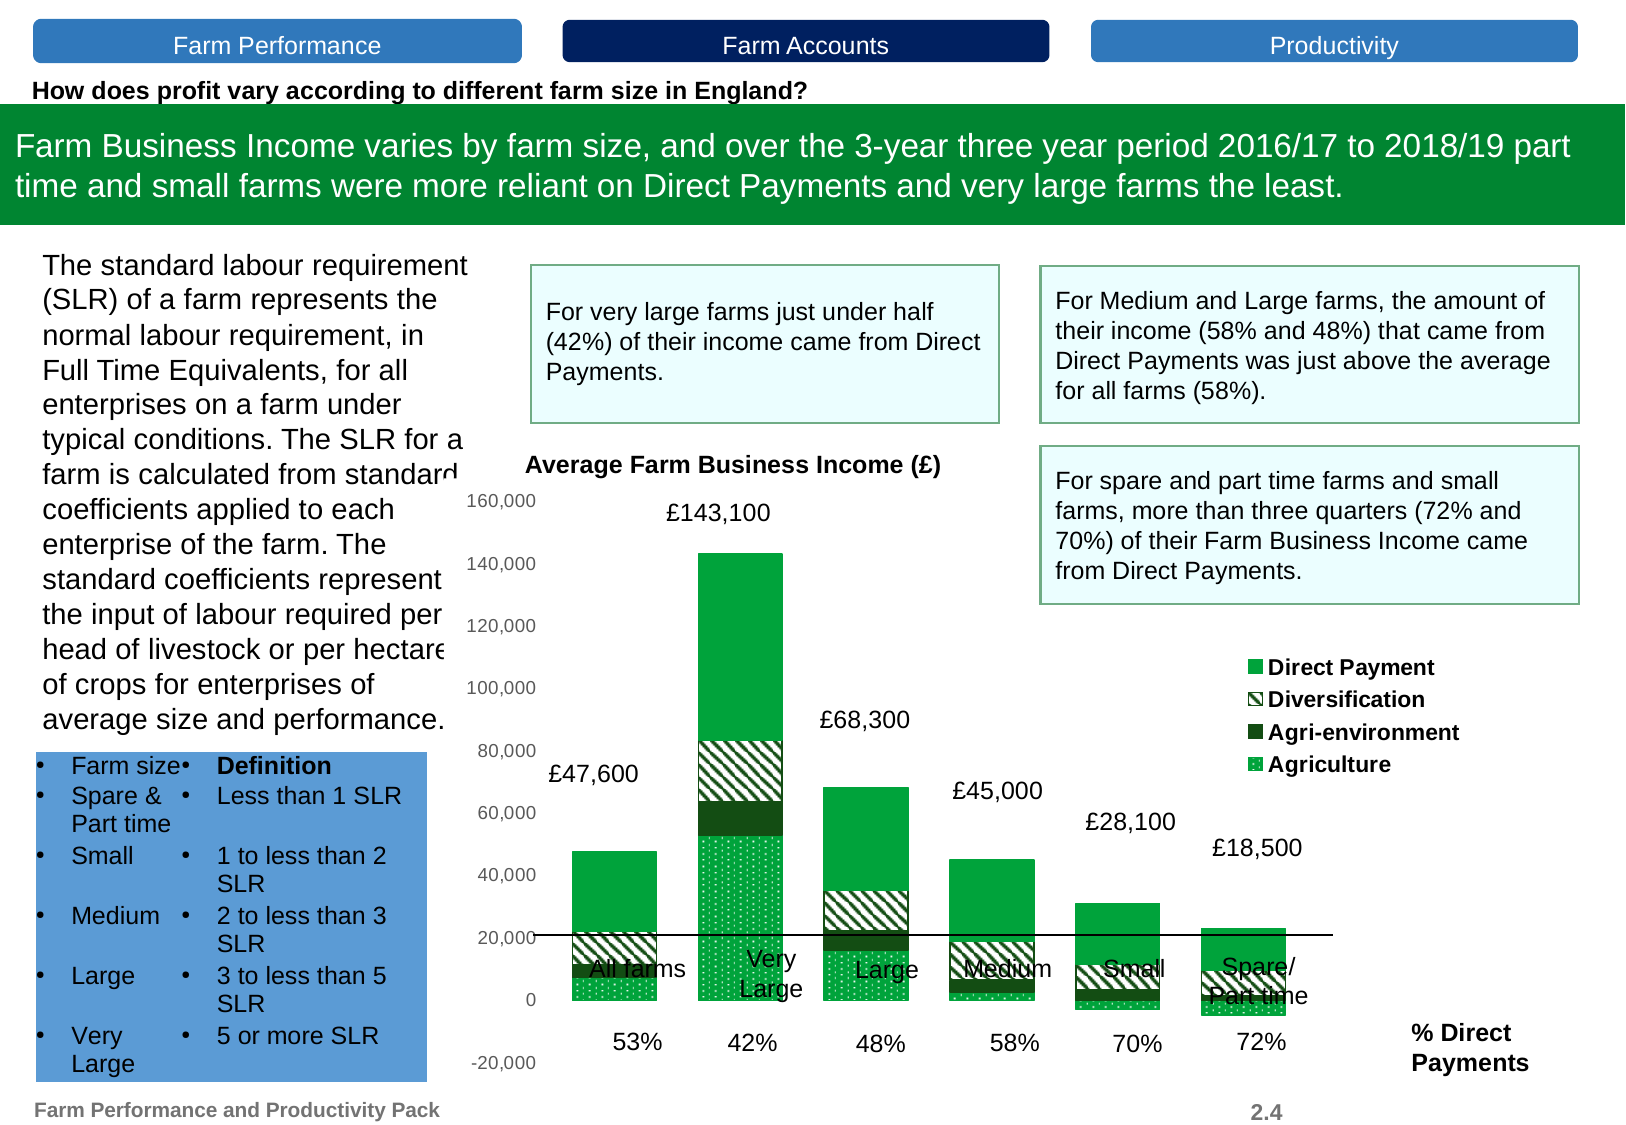

Farm Performance
Farm Accounts
Productivity
How does profit vary according to different farm size in England?
Farm Business Income varies by farm size, and over the 3-year three year period 2016/17 to 2018/19 part time and small farms were more reliant on Direct Payments and very large farms the least.
# Slide 3.4 – How does profit vary according to different farm size in England?
The standard labour requirement (SLR) of a farm represents the normal labour requirement, in Full Time Equivalents, for all enterprises on a farm under typical conditions. The SLR for a farm is calculated from standard coefficients applied to each enterprise of the farm. The standard coefficients represent the input of labour required per head of livestock or per hectare of crops for enterprises of average size and performance.
For very large farms just under half (42%) of their income came from Direct Payments.
For Medium and Large farms, the amount of their income (58% and 48%) that came from Direct Payments was just above the average for all farms (58%).
For spare and part time farms and small farms, more than three quarters (72% and 70%) of their Farm Business Income came from Direct Payments.
Average Farm Business Income (£)
### Chart
| Category | Agriculture | Agri-environment | Diversification | Direct Payment |
|---|---|---|---|---|
| Spare/Part-time | -4700.0 | 1500.0 | 8300.0 | 13300.0 |
| Small | -3000.0 | 3500.0 | 8000.0 | 19600.0 |
| Medium | 2700.0 | 3800.0 | 12400.0 | 26100.0 |
| Large | 16200.0 | 6200.0 | 12800.0 | 33000.0 |
| Very large | 53000.0 | 10600.0 | 19900.0 | 59600.0 |
| All farms | 7300.0 | 4100.0 | 10900.0 | 25300.0 |Spare/
Part time
Medium
Small
Large
£143,100
£68,300
£47,600
| Farm size | Definition |
| --- | --- |
| Spare & Part time | Less than 1 SLR |
| Small | 1 to less than 2 SLR |
| Medium | 2 to less than 3 SLR |
| Large | 3 to less than 5 SLR |
| Very Large | 5 or more SLR |
£45,000
£28,100
£18,500
Very Large
All farms
% Direct Payments
53%
72%
42%
58%
48%
70%
2.4
Farm Performance and Productivity Pack